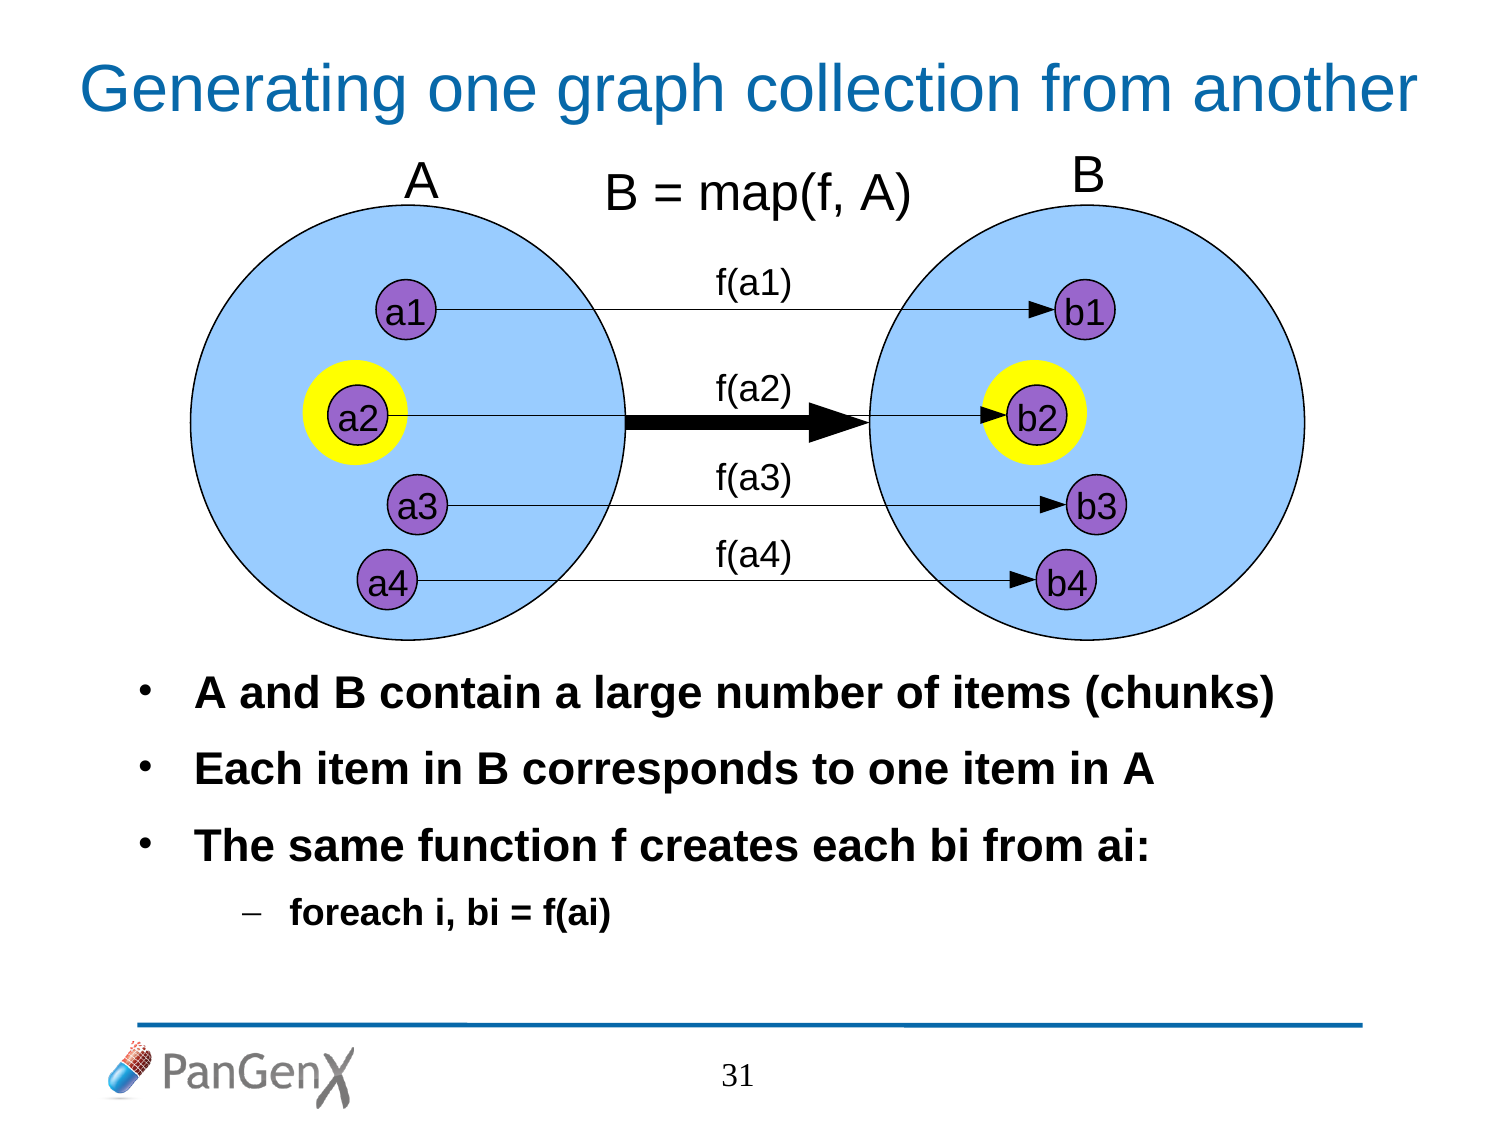

# Generating one graph collection from another
B
A
B = map(f, A)
f(a1)
f(a2)
f(a3)
f(a4)
a1
b1
a2
b2
a3
b3
a4
b4
A and B contain a large number of items (chunks)
Each item in B corresponds to one item in A
The same function f creates each bi from ai:
foreach i, bi = f(ai)
31